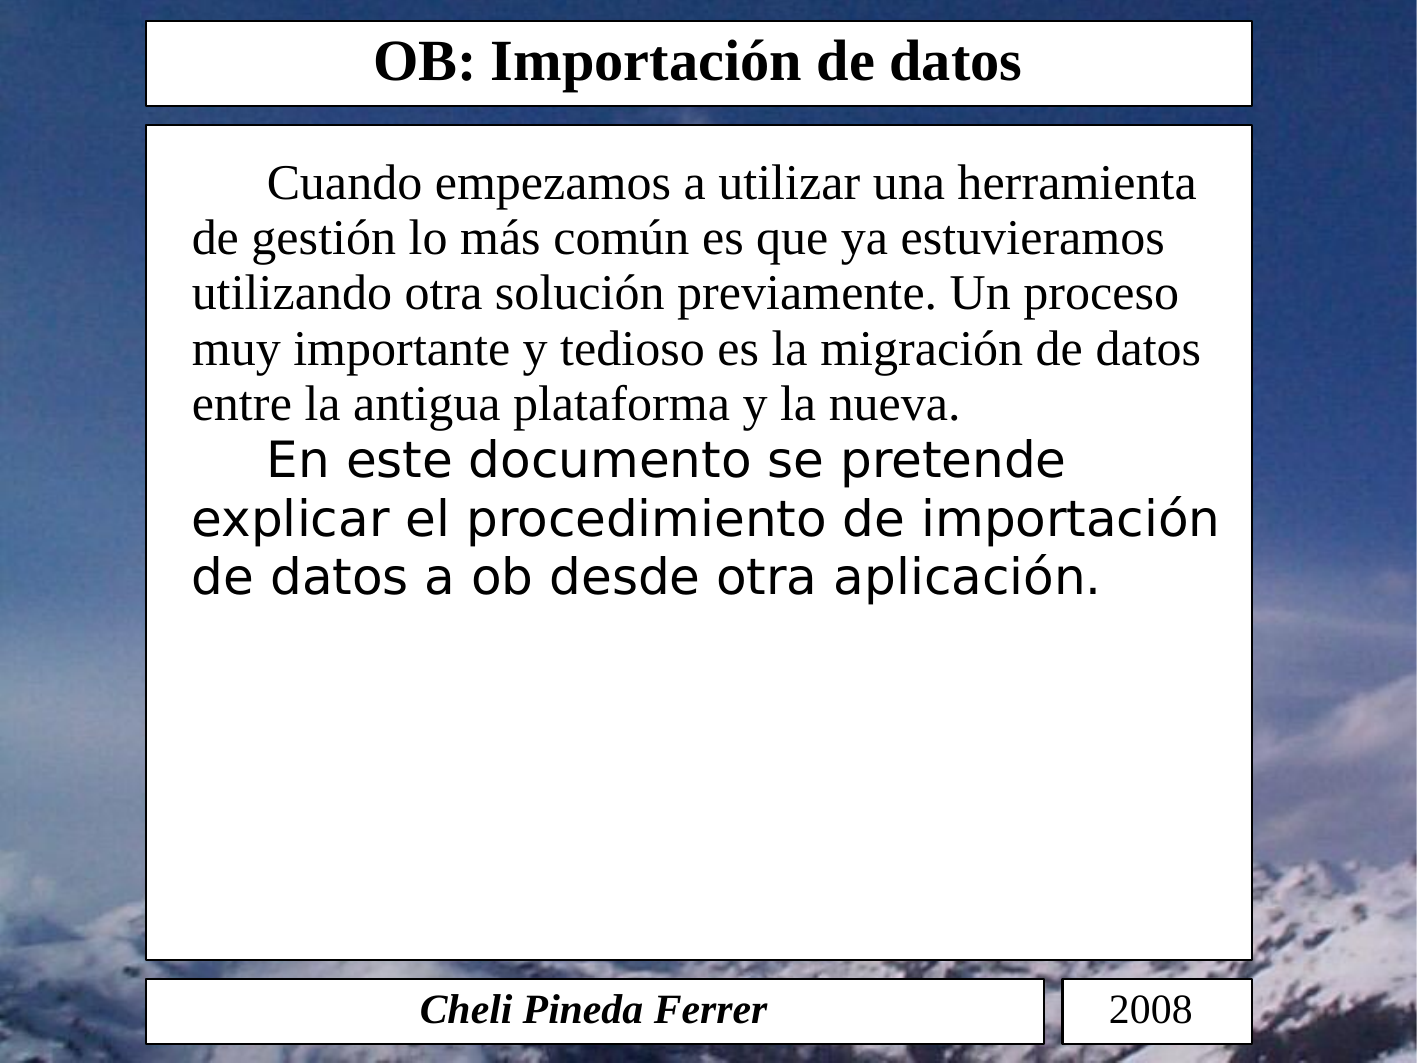

OB: Importación de datos
	Cuando empezamos a utilizar una herramienta de gestión lo más común es que ya estuvieramos utilizando otra solución previamente. Un proceso muy importante y tedioso es la migración de datos entre la antigua plataforma y la nueva.
	En este documento se pretende explicar el procedimiento de importación de datos a ob desde otra aplicación.
Cheli Pineda Ferrer
2008